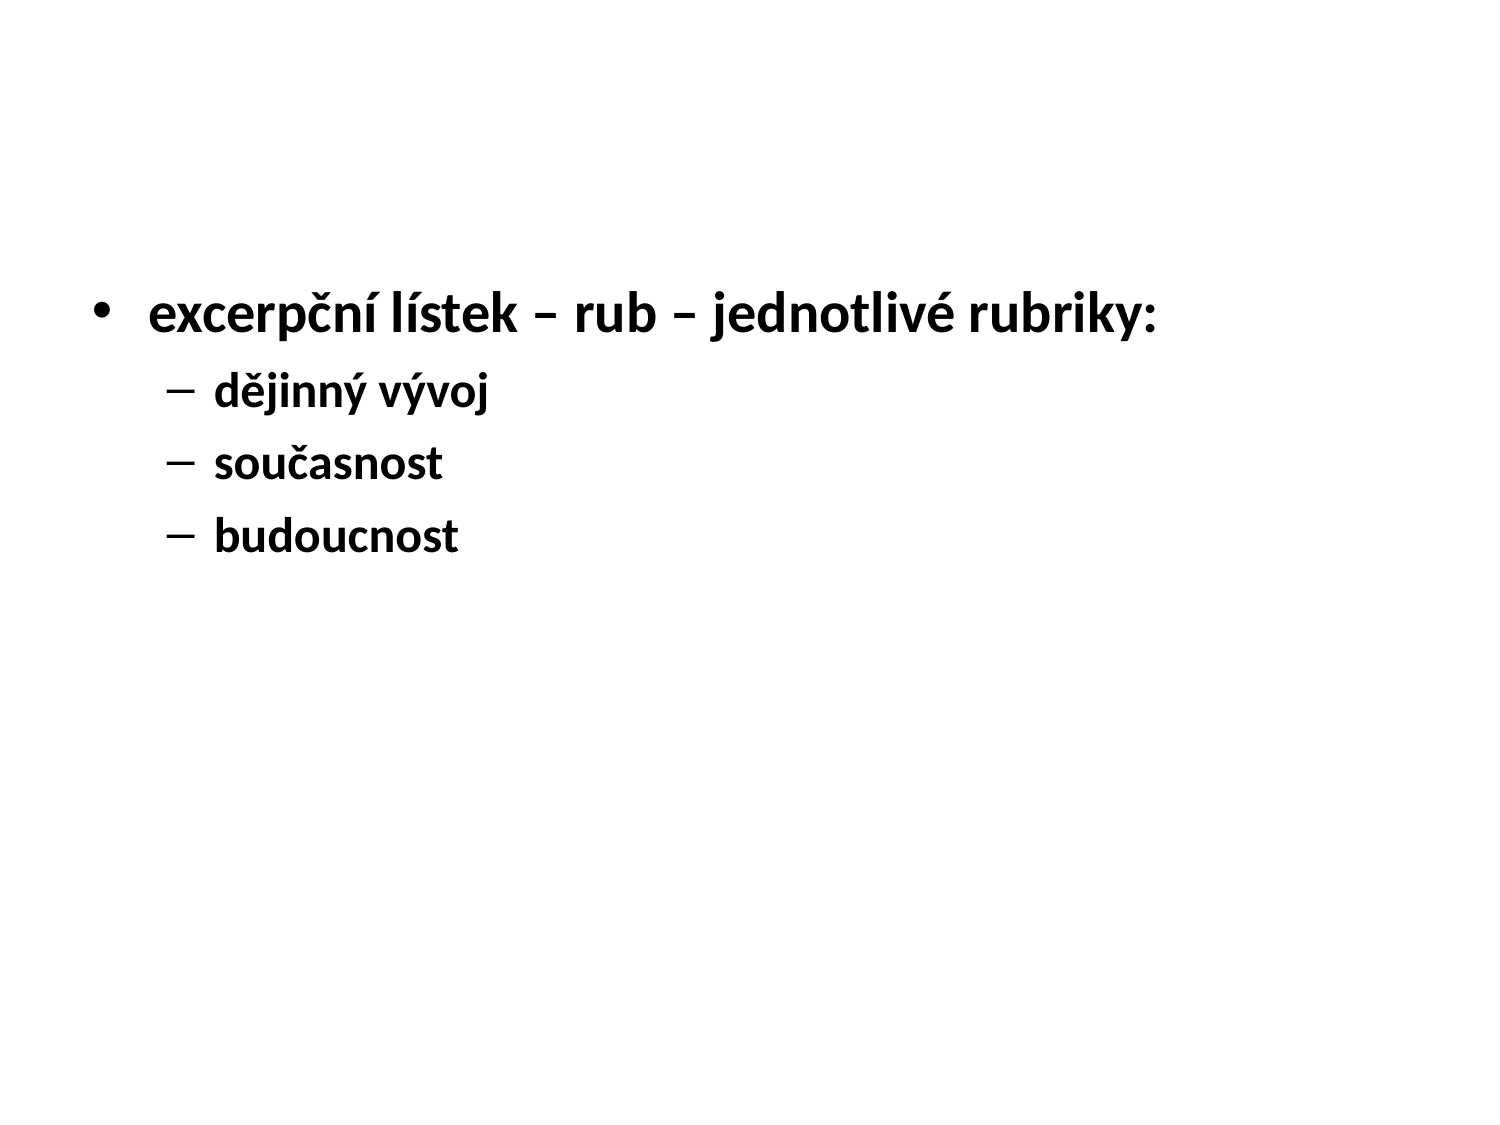

# excerpční lístek – rub – jednotlivé rubriky:
dějinný vývoj
současnost
budoucnost